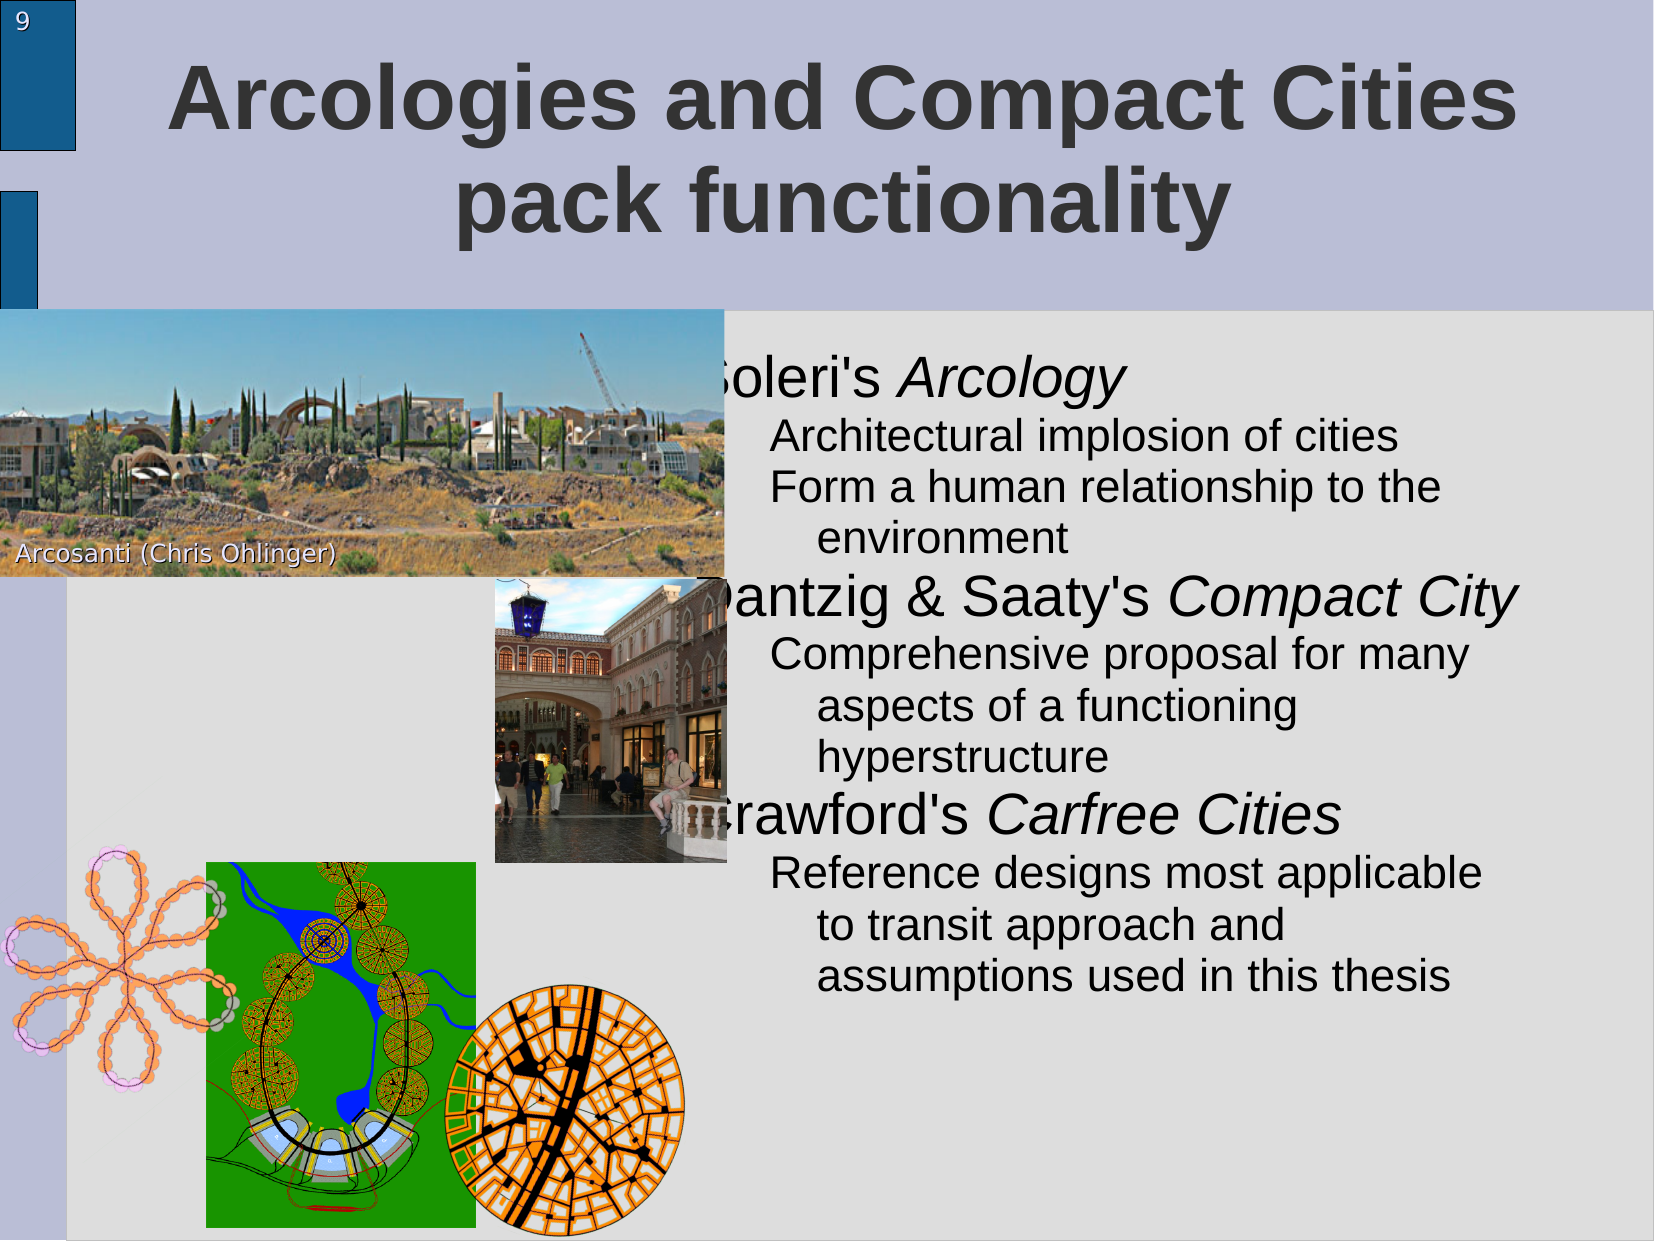

# Arcologies and Compact Cities pack functionality
Arcosanti (Chris Ohlinger)
Soleri's Arcology
Architectural implosion of cities
Form a human relationship to the environment
Dantzig & Saaty's Compact City
Comprehensive proposal for many aspects of a functioning hyperstructure
Crawford's Carfree Cities
Reference designs most applicable to transit approach and assumptions used in this thesis